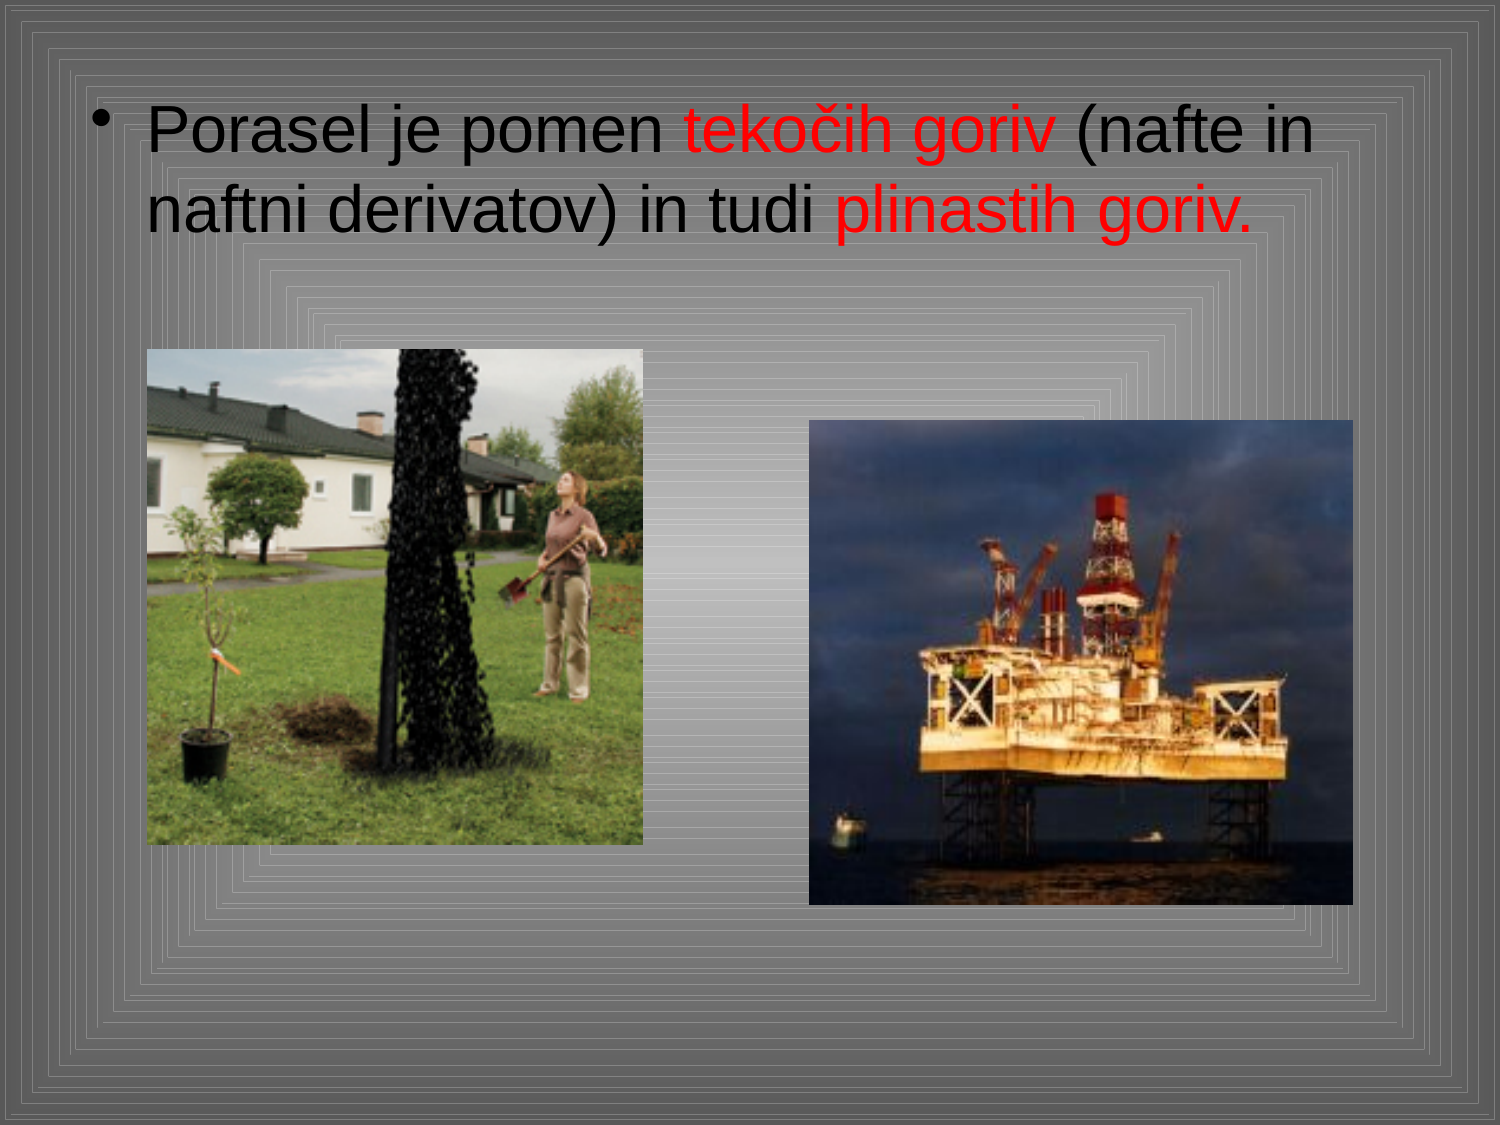

# Porasel je pomen tekočih goriv (nafte in naftni derivatov) in tudi plinastih goriv.